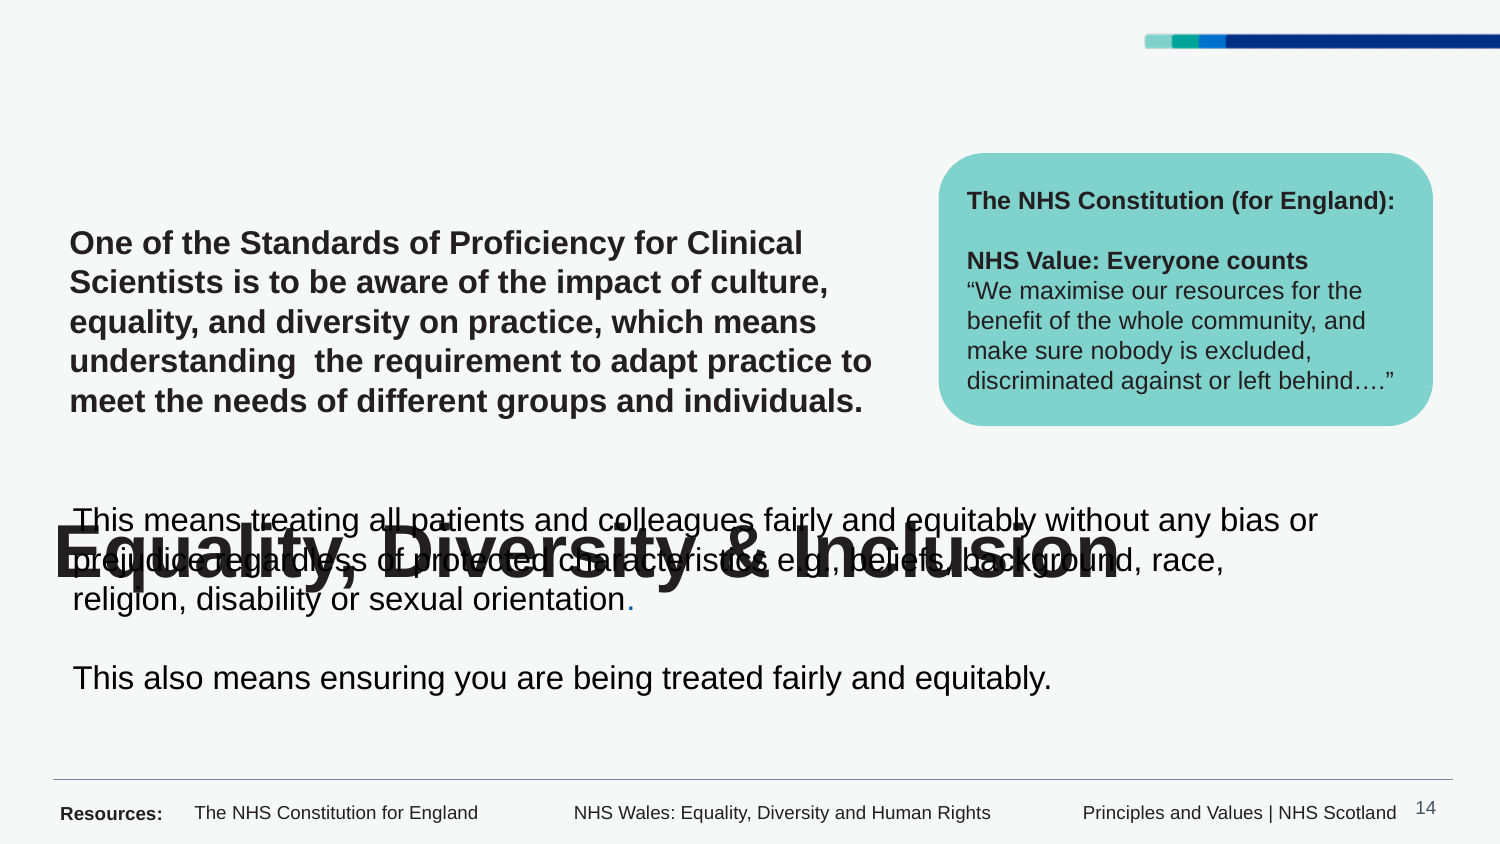

The NHS Constitution (for England):
NHS Value: Everyone counts
“We maximise our resources for the benefit of the whole community, and make sure nobody is excluded, discriminated against or left behind….”
One of the Standards of Proficiency for Clinical Scientists is to be aware of the impact of culture, equality, and diversity on practice, which means understanding  the requirement to adapt practice to meet the needs of different groups and individuals.​
# Equality, Diversity & Inclusion
This means treating all patients and colleagues fairly and equitably without any bias or prejudice regardless of protected characteristics e.g., beliefs, background, race, religion, disability or sexual orientation​.
This also means ensuring you are being treated fairly and equitably.​
The NHS Constitution for England
Principles and Values | NHS Scotland
NHS Wales: Equality, Diversity and Human Rights
Resources: